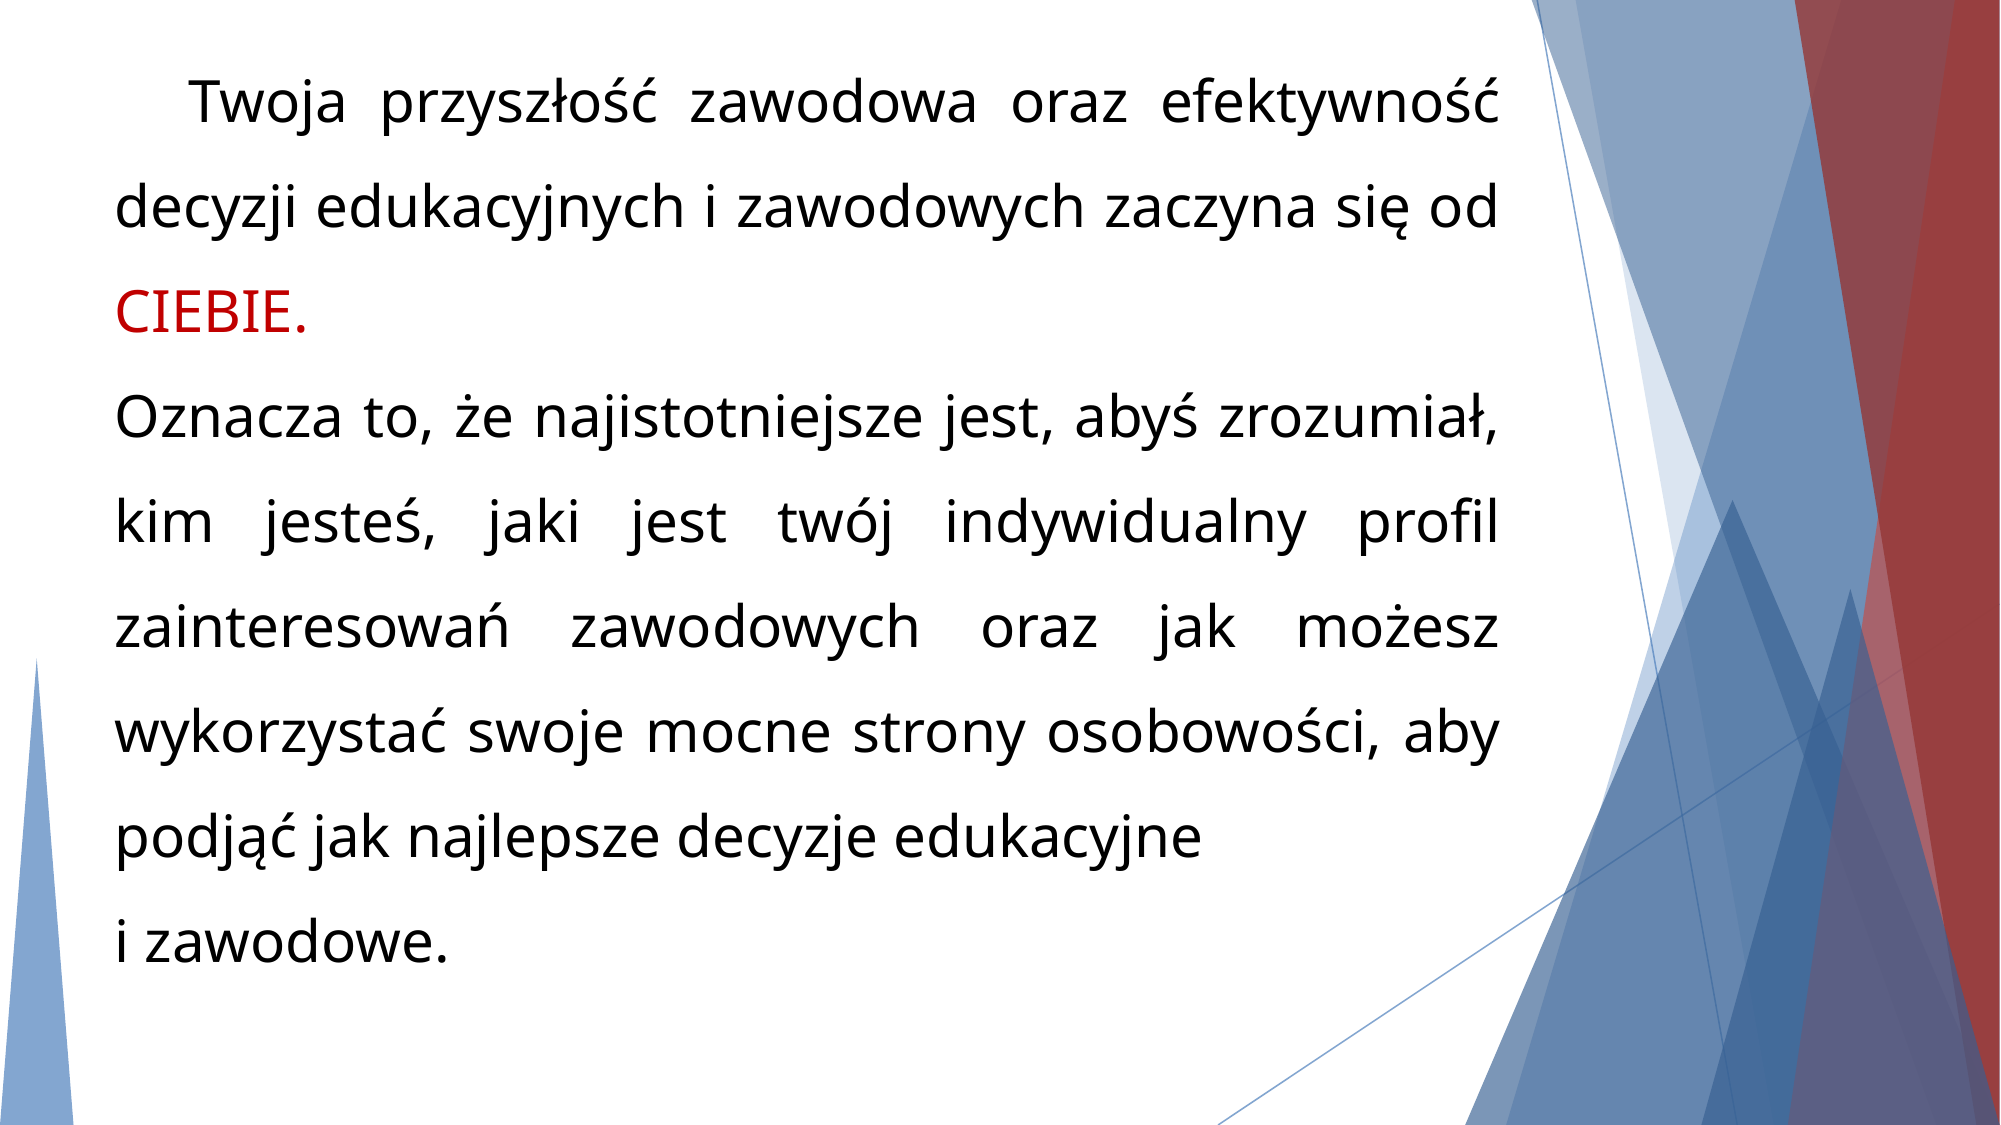

Twoja przyszłość zawodowa oraz efektywność decyzji edukacyjnych i zawodowych zaczyna się od CIEBIE.
Oznacza to, że najistotniejsze jest, abyś zrozumiał, kim jesteś, jaki jest twój indywidualny profil zainteresowań zawodowych oraz jak możesz wykorzystać swoje mocne strony osobowości, aby podjąć jak najlepsze decyzje edukacyjne
i zawodowe.